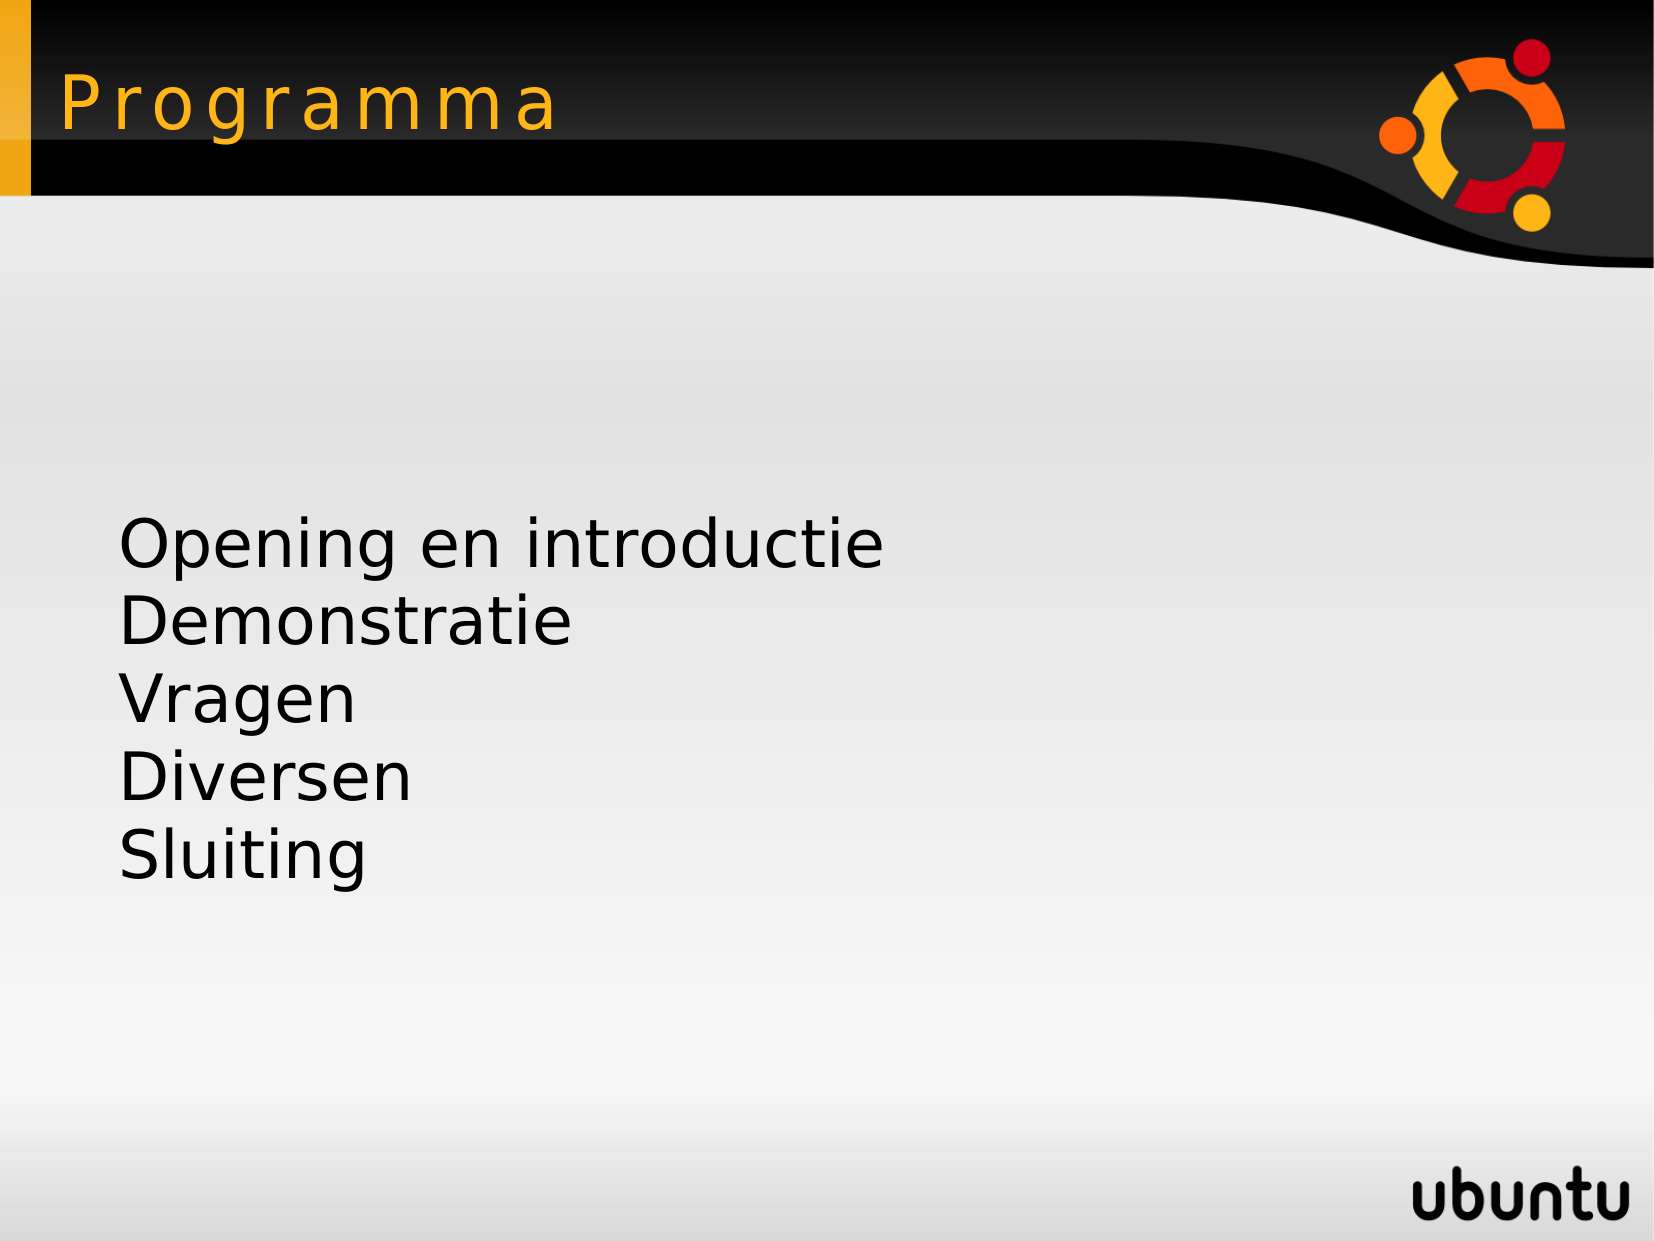

# Programma
Opening en introductie
Demonstratie
Vragen
Diversen
Sluiting